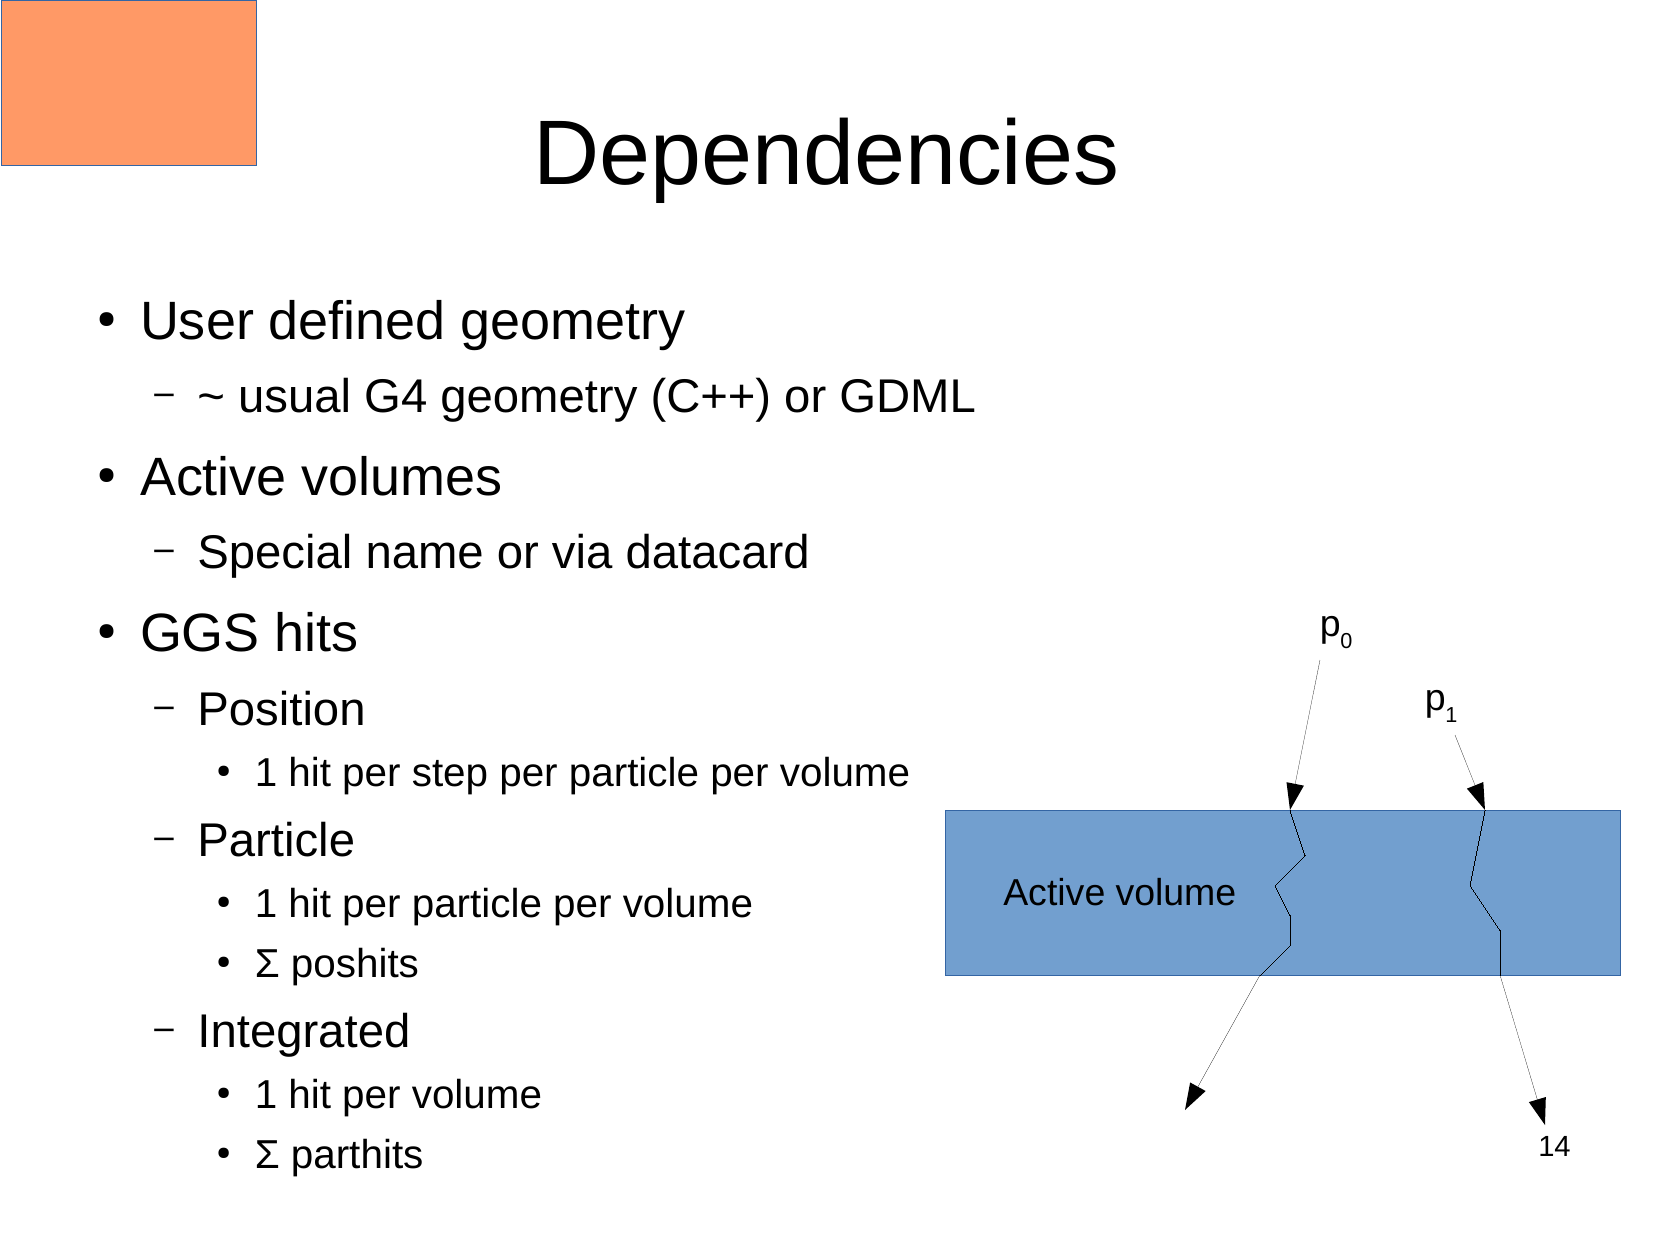

# Dependencies
User defined geometry
~ usual G4 geometry (C++) or GDML
Active volumes
Special name or via datacard
GGS hits
Position
1 hit per step per particle per volume
Particle
1 hit per particle per volume
Σ poshits
Integrated
1 hit per volume
Σ parthits
p0
p1
Active volume
14